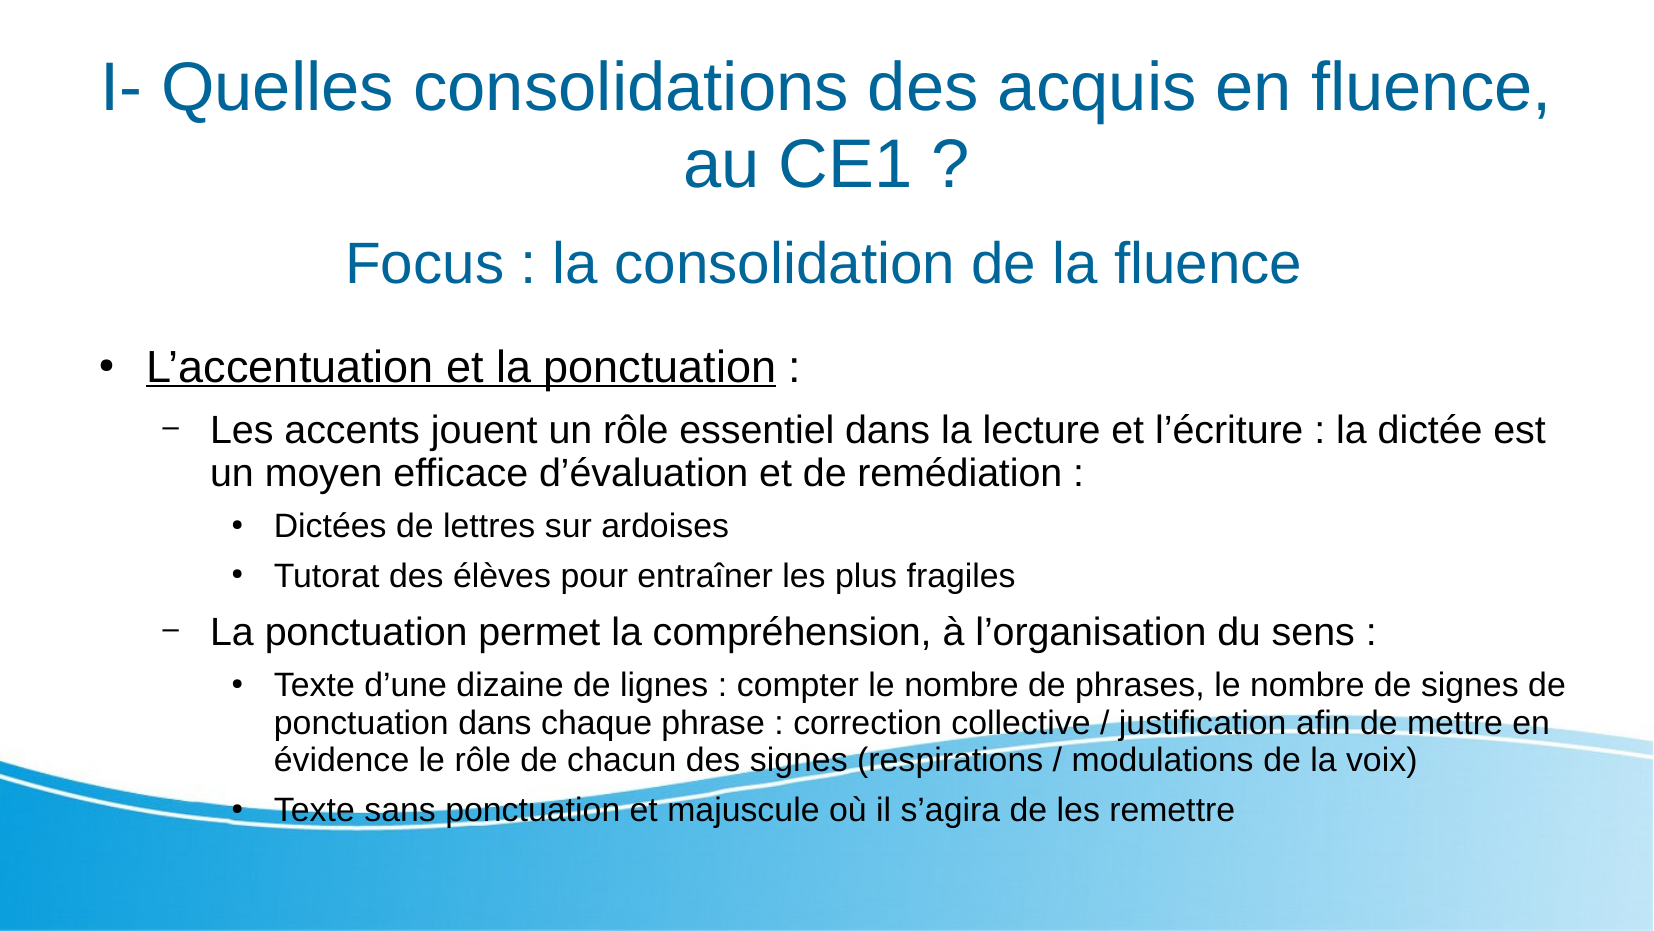

# I- Quelles consolidations des acquis en fluence, au CE1 ?
Focus : la consolidation de la fluence
L’accentuation et la ponctuation :
Les accents jouent un rôle essentiel dans la lecture et l’écriture : la dictée est un moyen efficace d’évaluation et de remédiation :
Dictées de lettres sur ardoises
Tutorat des élèves pour entraîner les plus fragiles
La ponctuation permet la compréhension, à l’organisation du sens :
Texte d’une dizaine de lignes : compter le nombre de phrases, le nombre de signes de ponctuation dans chaque phrase : correction collective / justification afin de mettre en évidence le rôle de chacun des signes (respirations / modulations de la voix)
Texte sans ponctuation et majuscule où il s’agira de les remettre